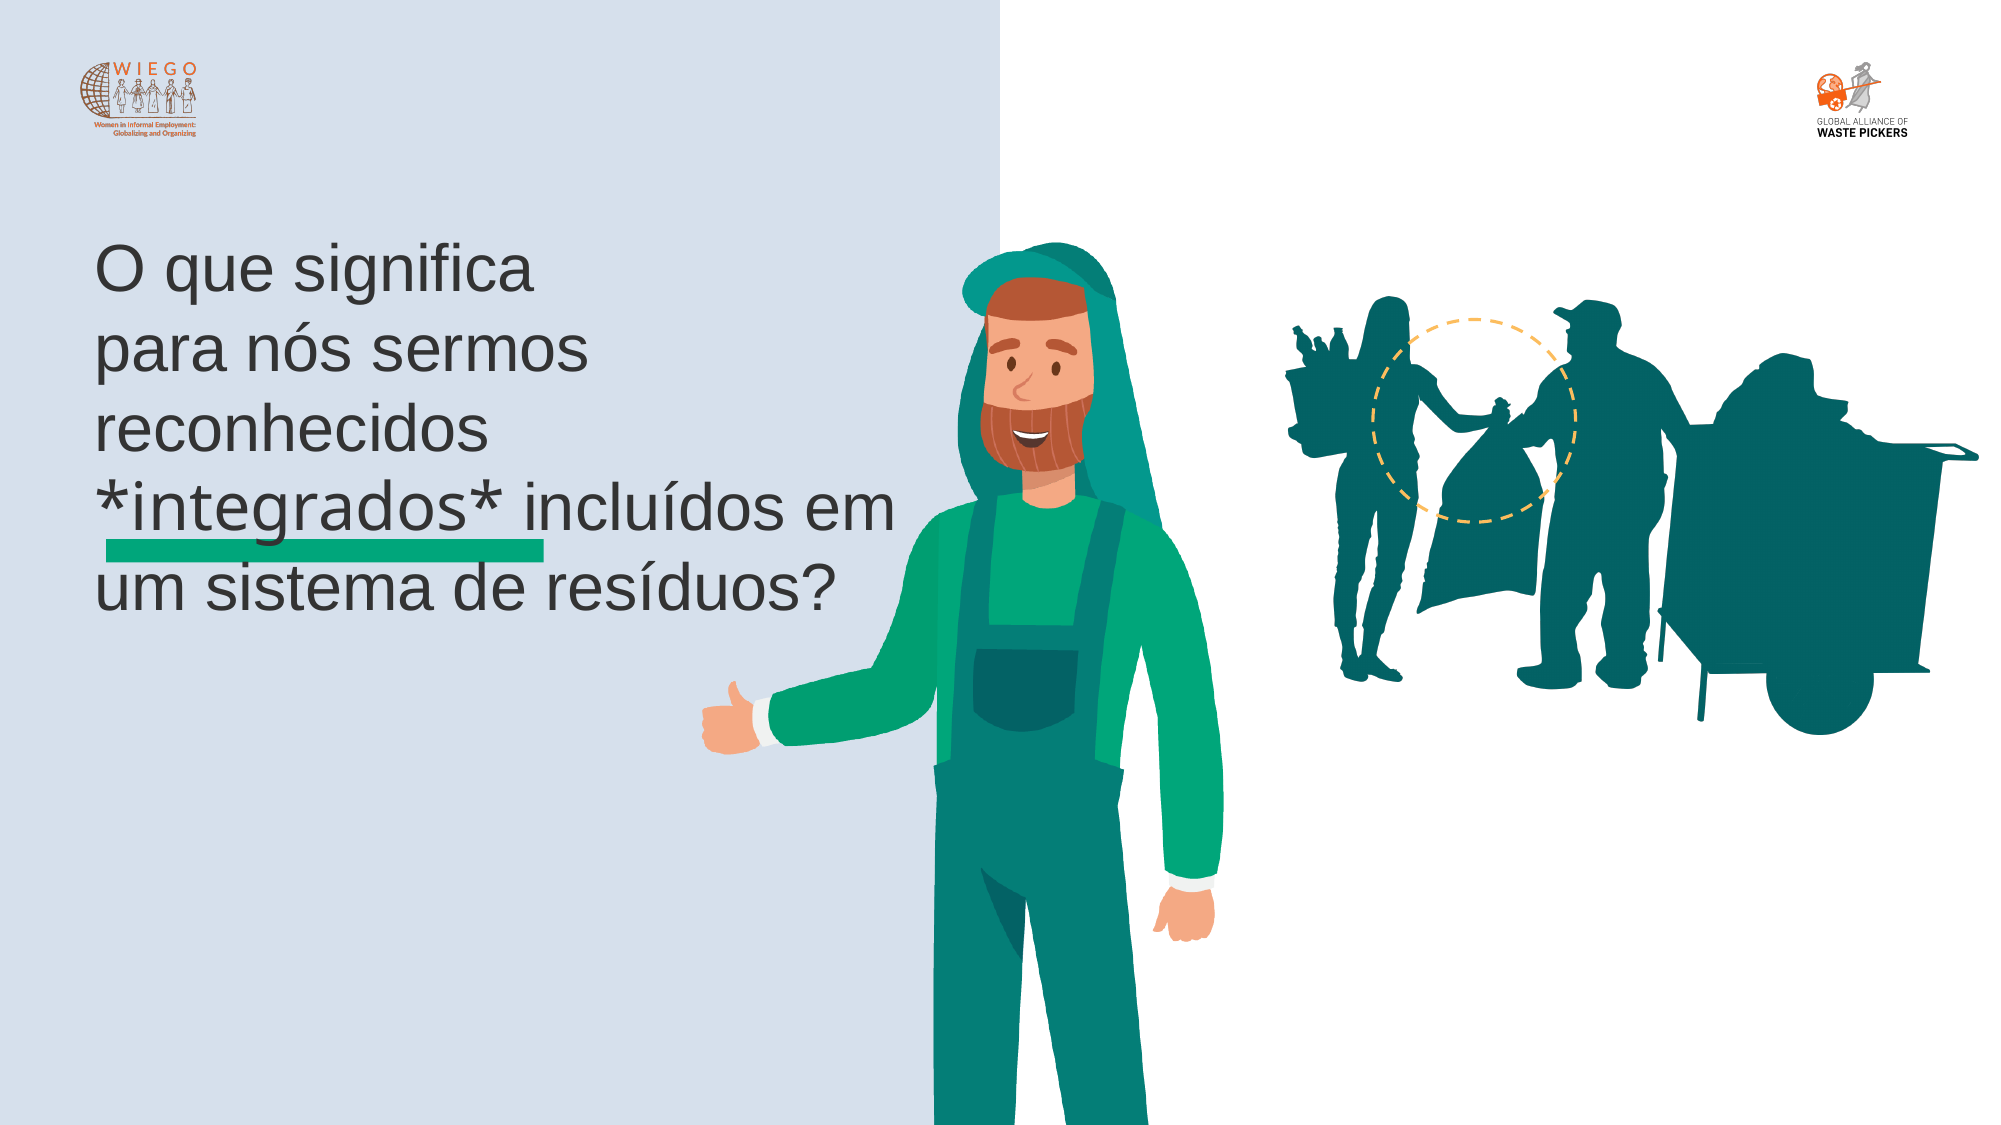

O que significa
para nós sermos reconhecidos
*integrados* incluídos em um sistema de resíduos?